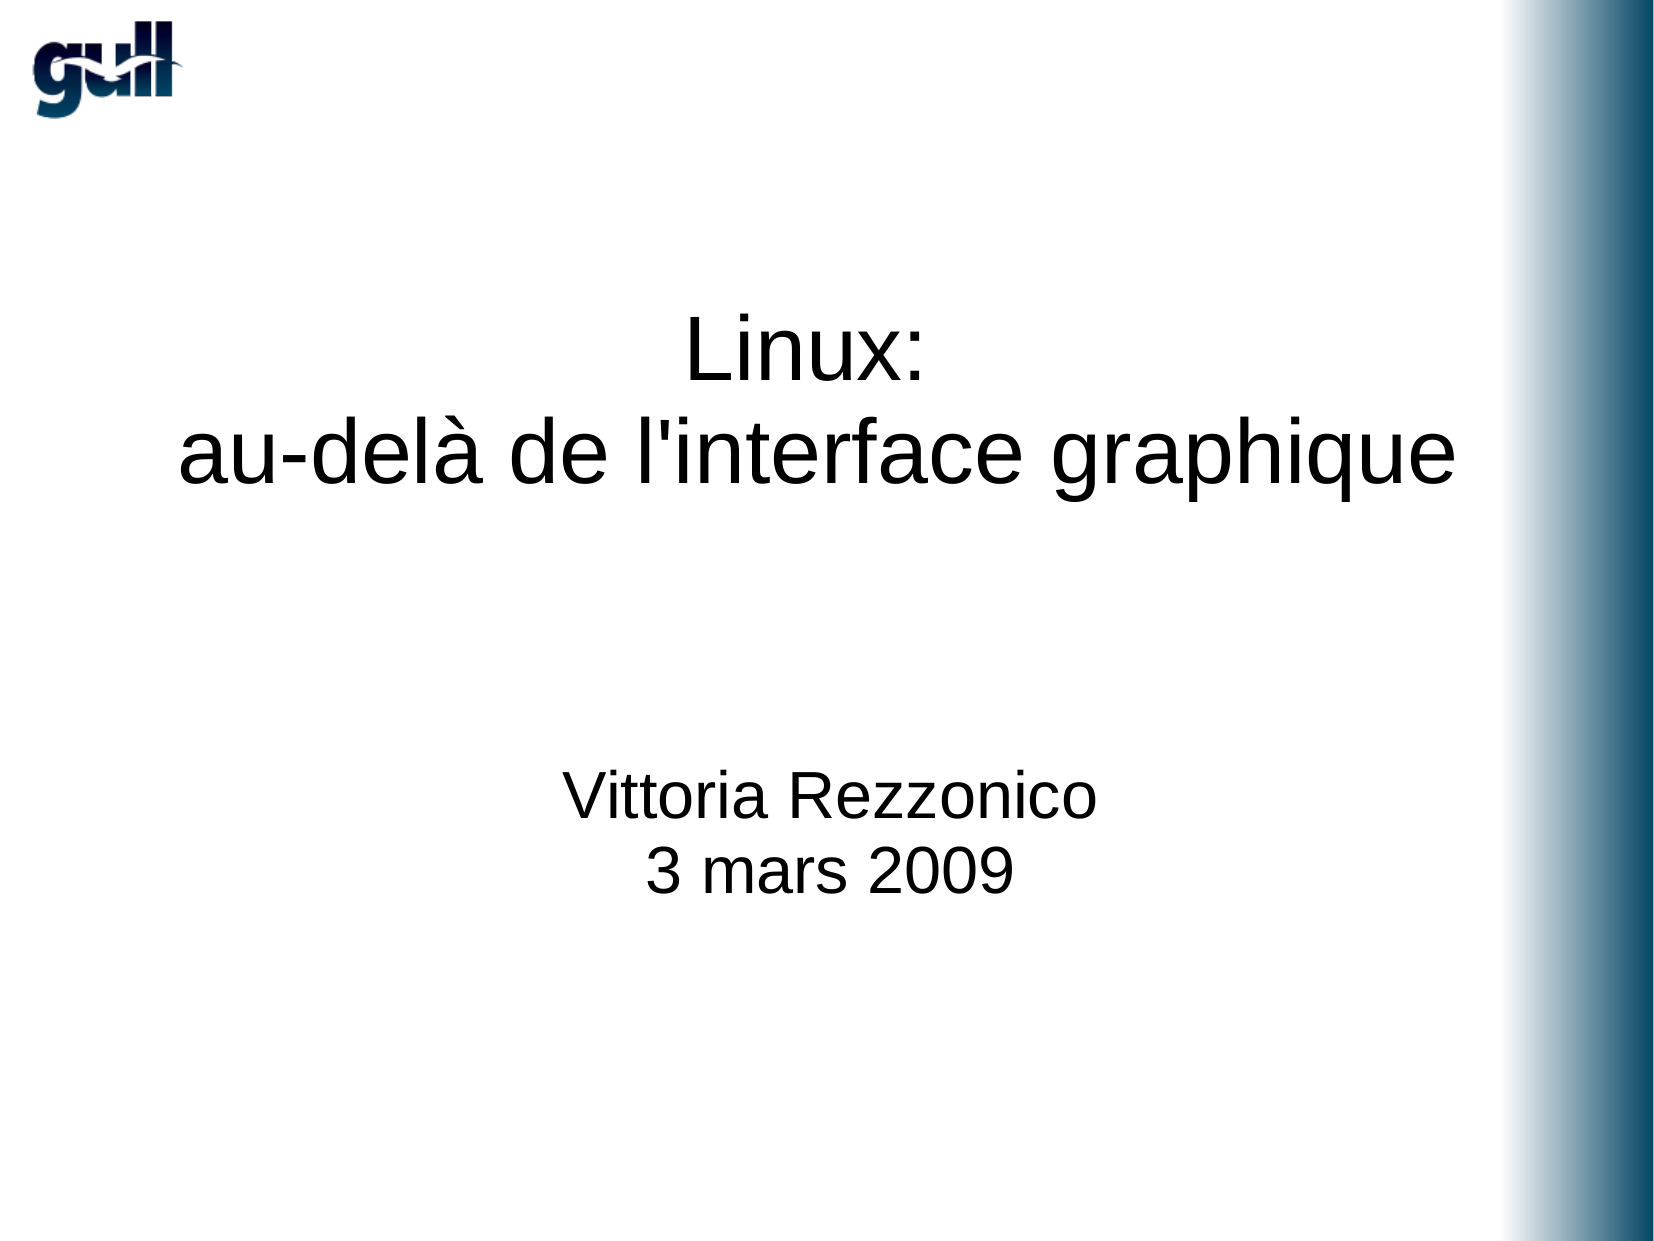

# Linux: au-delà de l'interface graphique
Vittoria Rezzonico
3 mars 2009